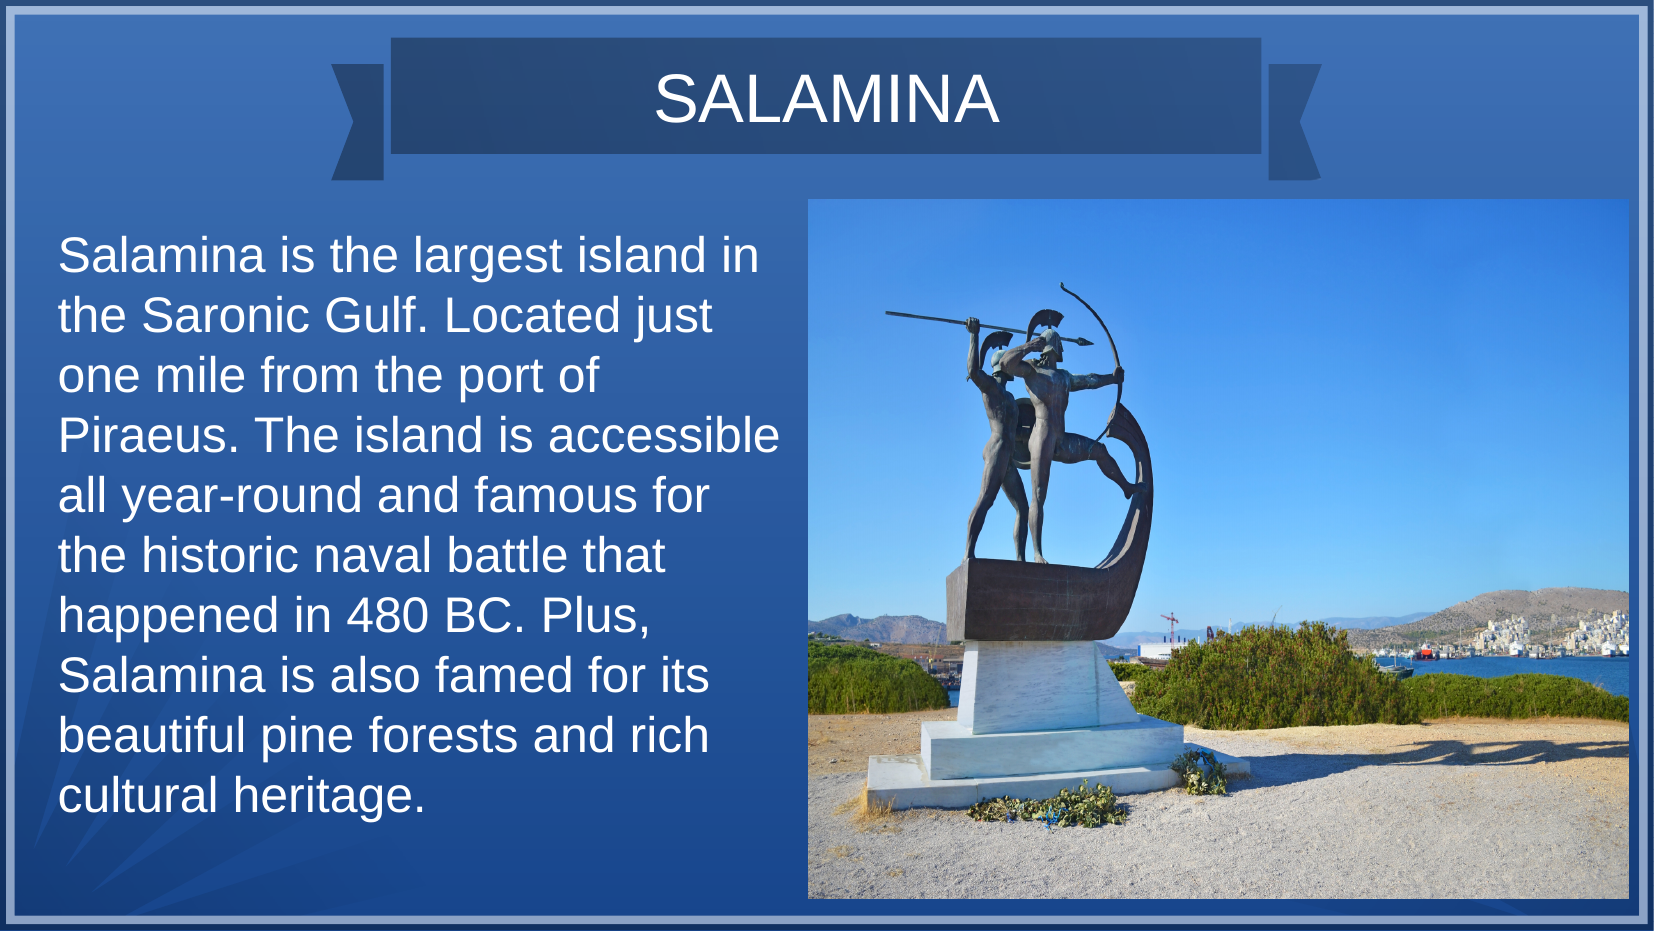

# SALAMINA
Salamina is the largest island in the Saronic Gulf. Located just one mile from the port of Piraeus. The island is accessible all year-round and famous for the historic naval battle that happened in 480 BC. Plus, Salamina is also famed for its beautiful pine forests and rich cultural heritage.